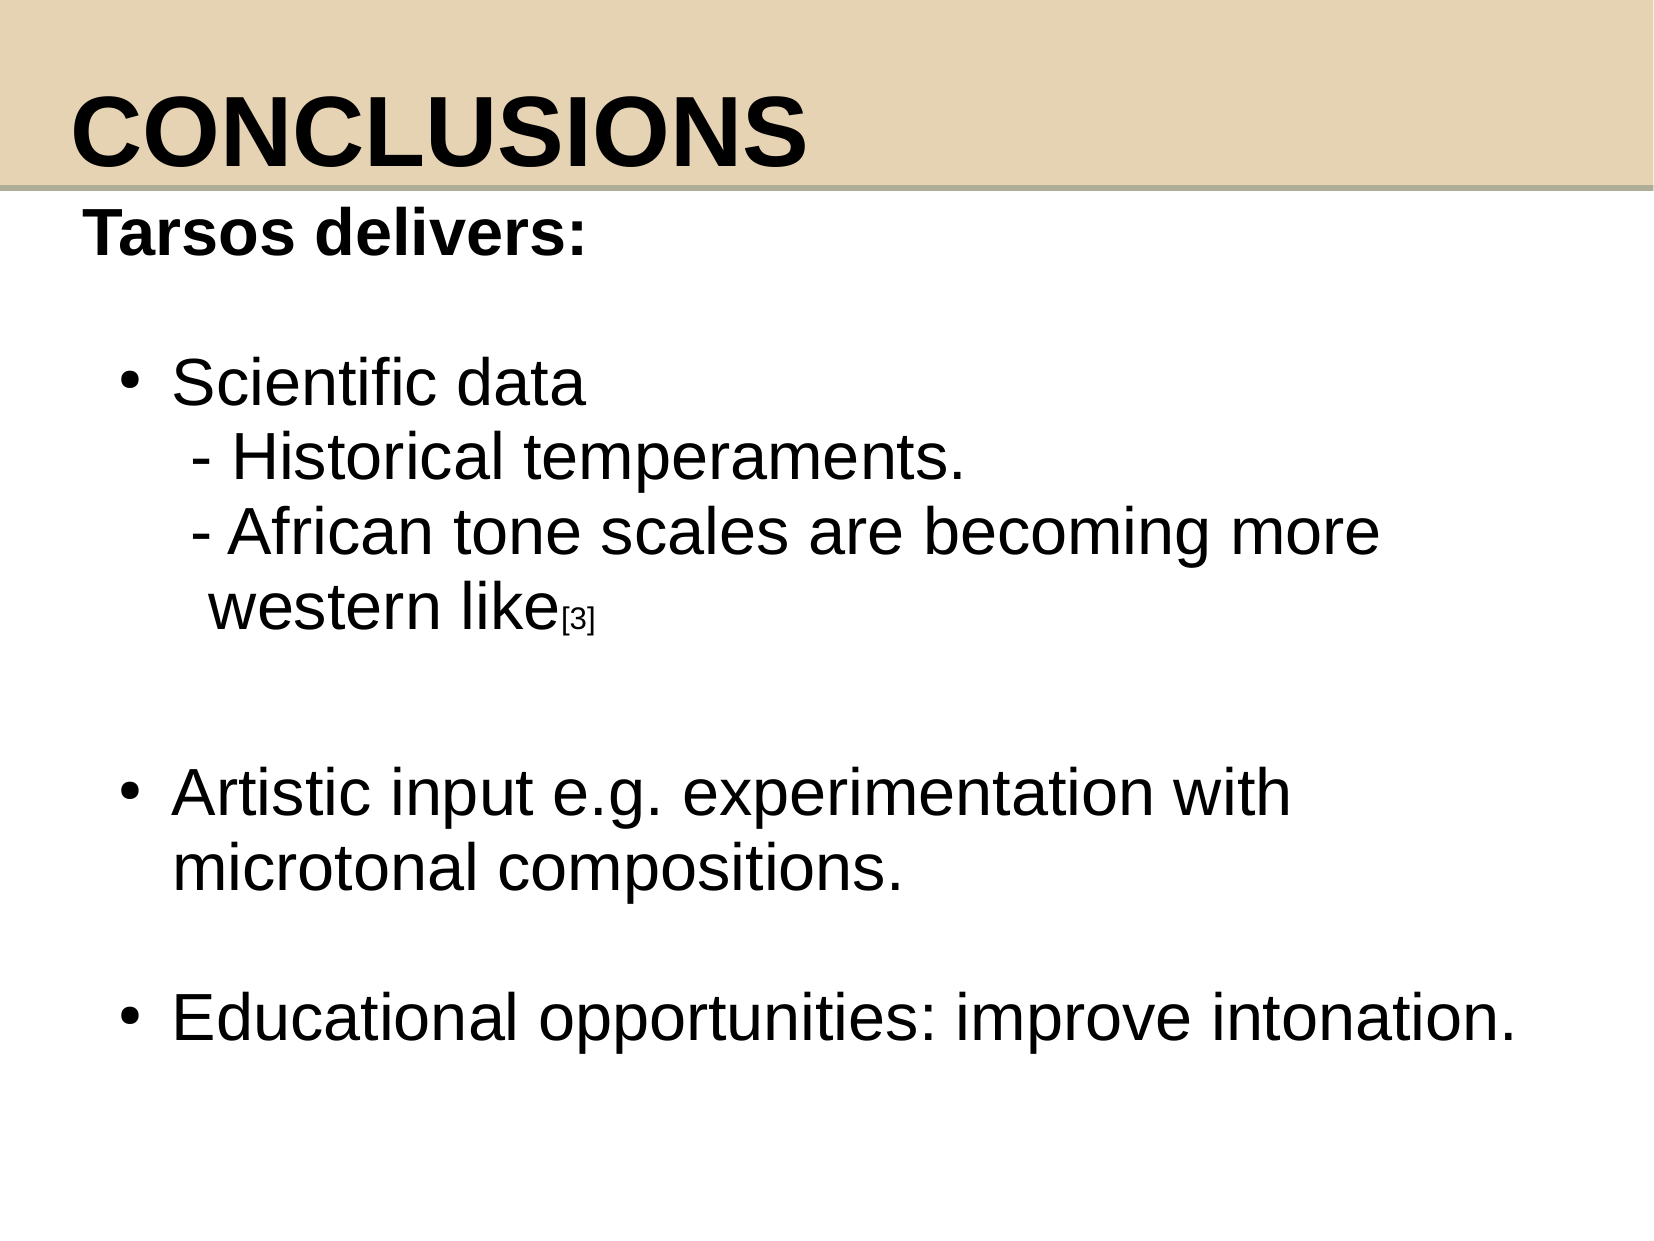

CONCLUSIONS
# Tarsos delivers:
 Scientific data
 - Historical temperaments.
 - African tone scales are becoming more western like[3]
 Artistic input e.g. experimentation with microtonal compositions.
 Educational opportunities: improve intonation.